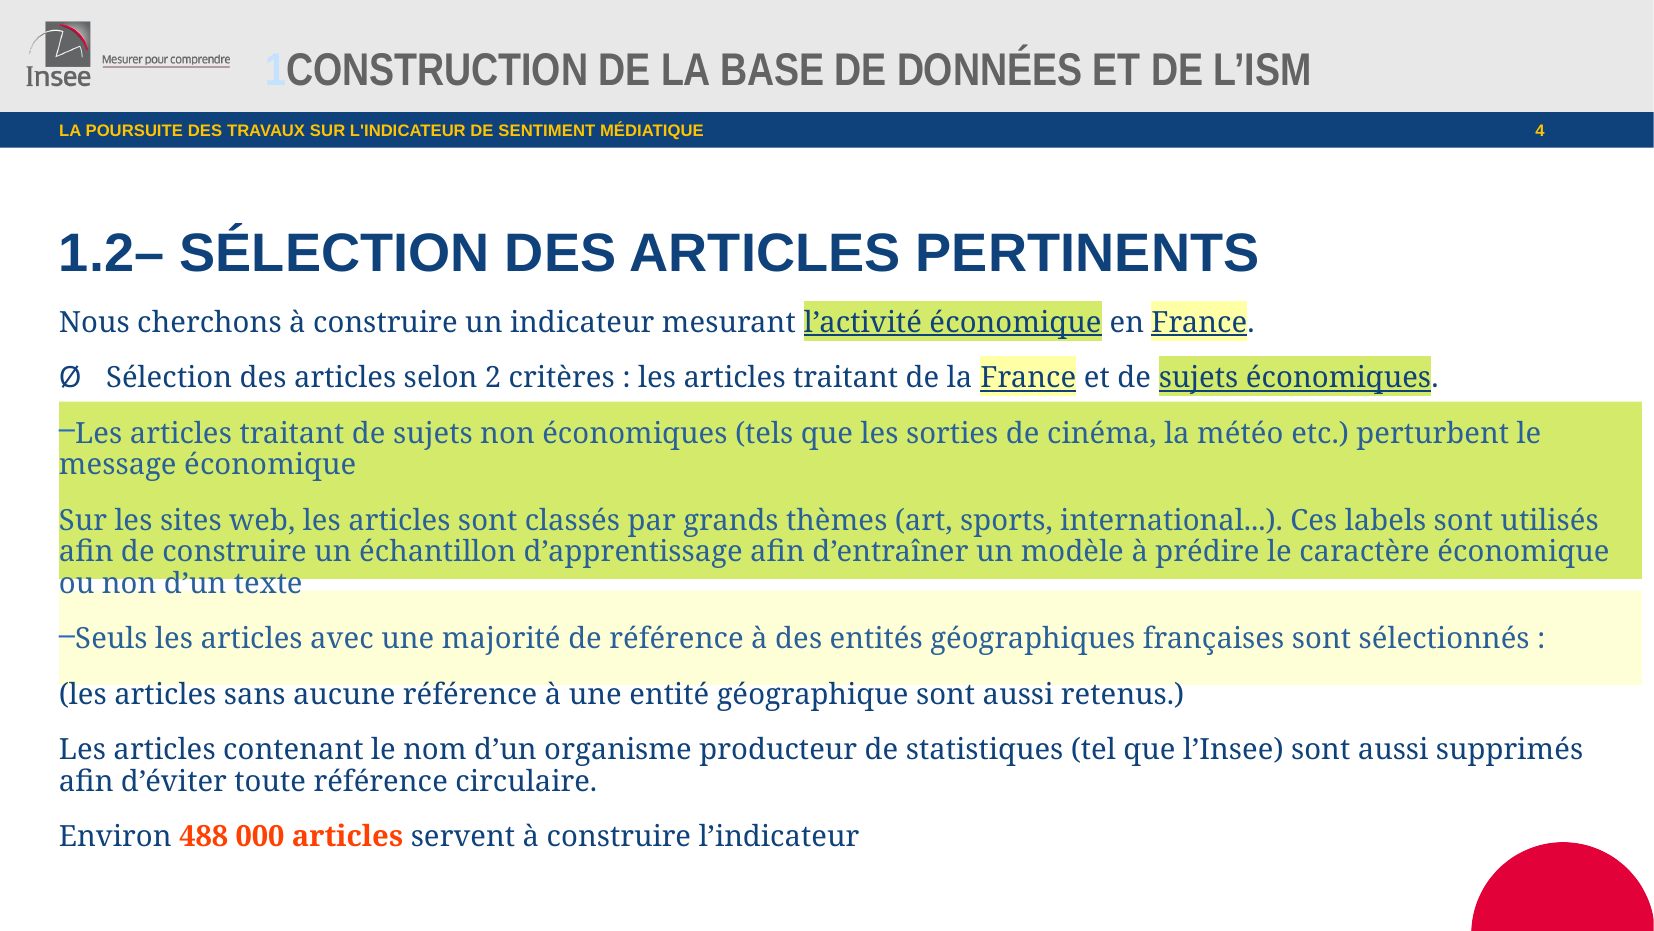

# Construction de la base de données et de l’ism
La poursuite des travaux sur l'Indicateur de Sentiment Médiatique
1.2– sélection des articles pertinents
Nous cherchons à construire un indicateur mesurant l’activité économique en France.
Sélection des articles selon 2 critères : les articles traitant de la France et de sujets économiques.
Les articles traitant de sujets non économiques (tels que les sorties de cinéma, la météo etc.) perturbent le message économique
Sur les sites web, les articles sont classés par grands thèmes (art, sports, international...). Ces labels sont utilisés afin de construire un échantillon d’apprentissage afin d’entraîner un modèle à prédire le caractère économique ou non d’un texte
Seuls les articles avec une majorité de référence à des entités géographiques françaises sont sélectionnés :
(les articles sans aucune référence à une entité géographique sont aussi retenus.)
Les articles contenant le nom d’un organisme producteur de statistiques (tel que l’Insee) sont aussi supprimés afin d’éviter toute référence circulaire.
Environ 488 000 articles servent à construire l’indicateur